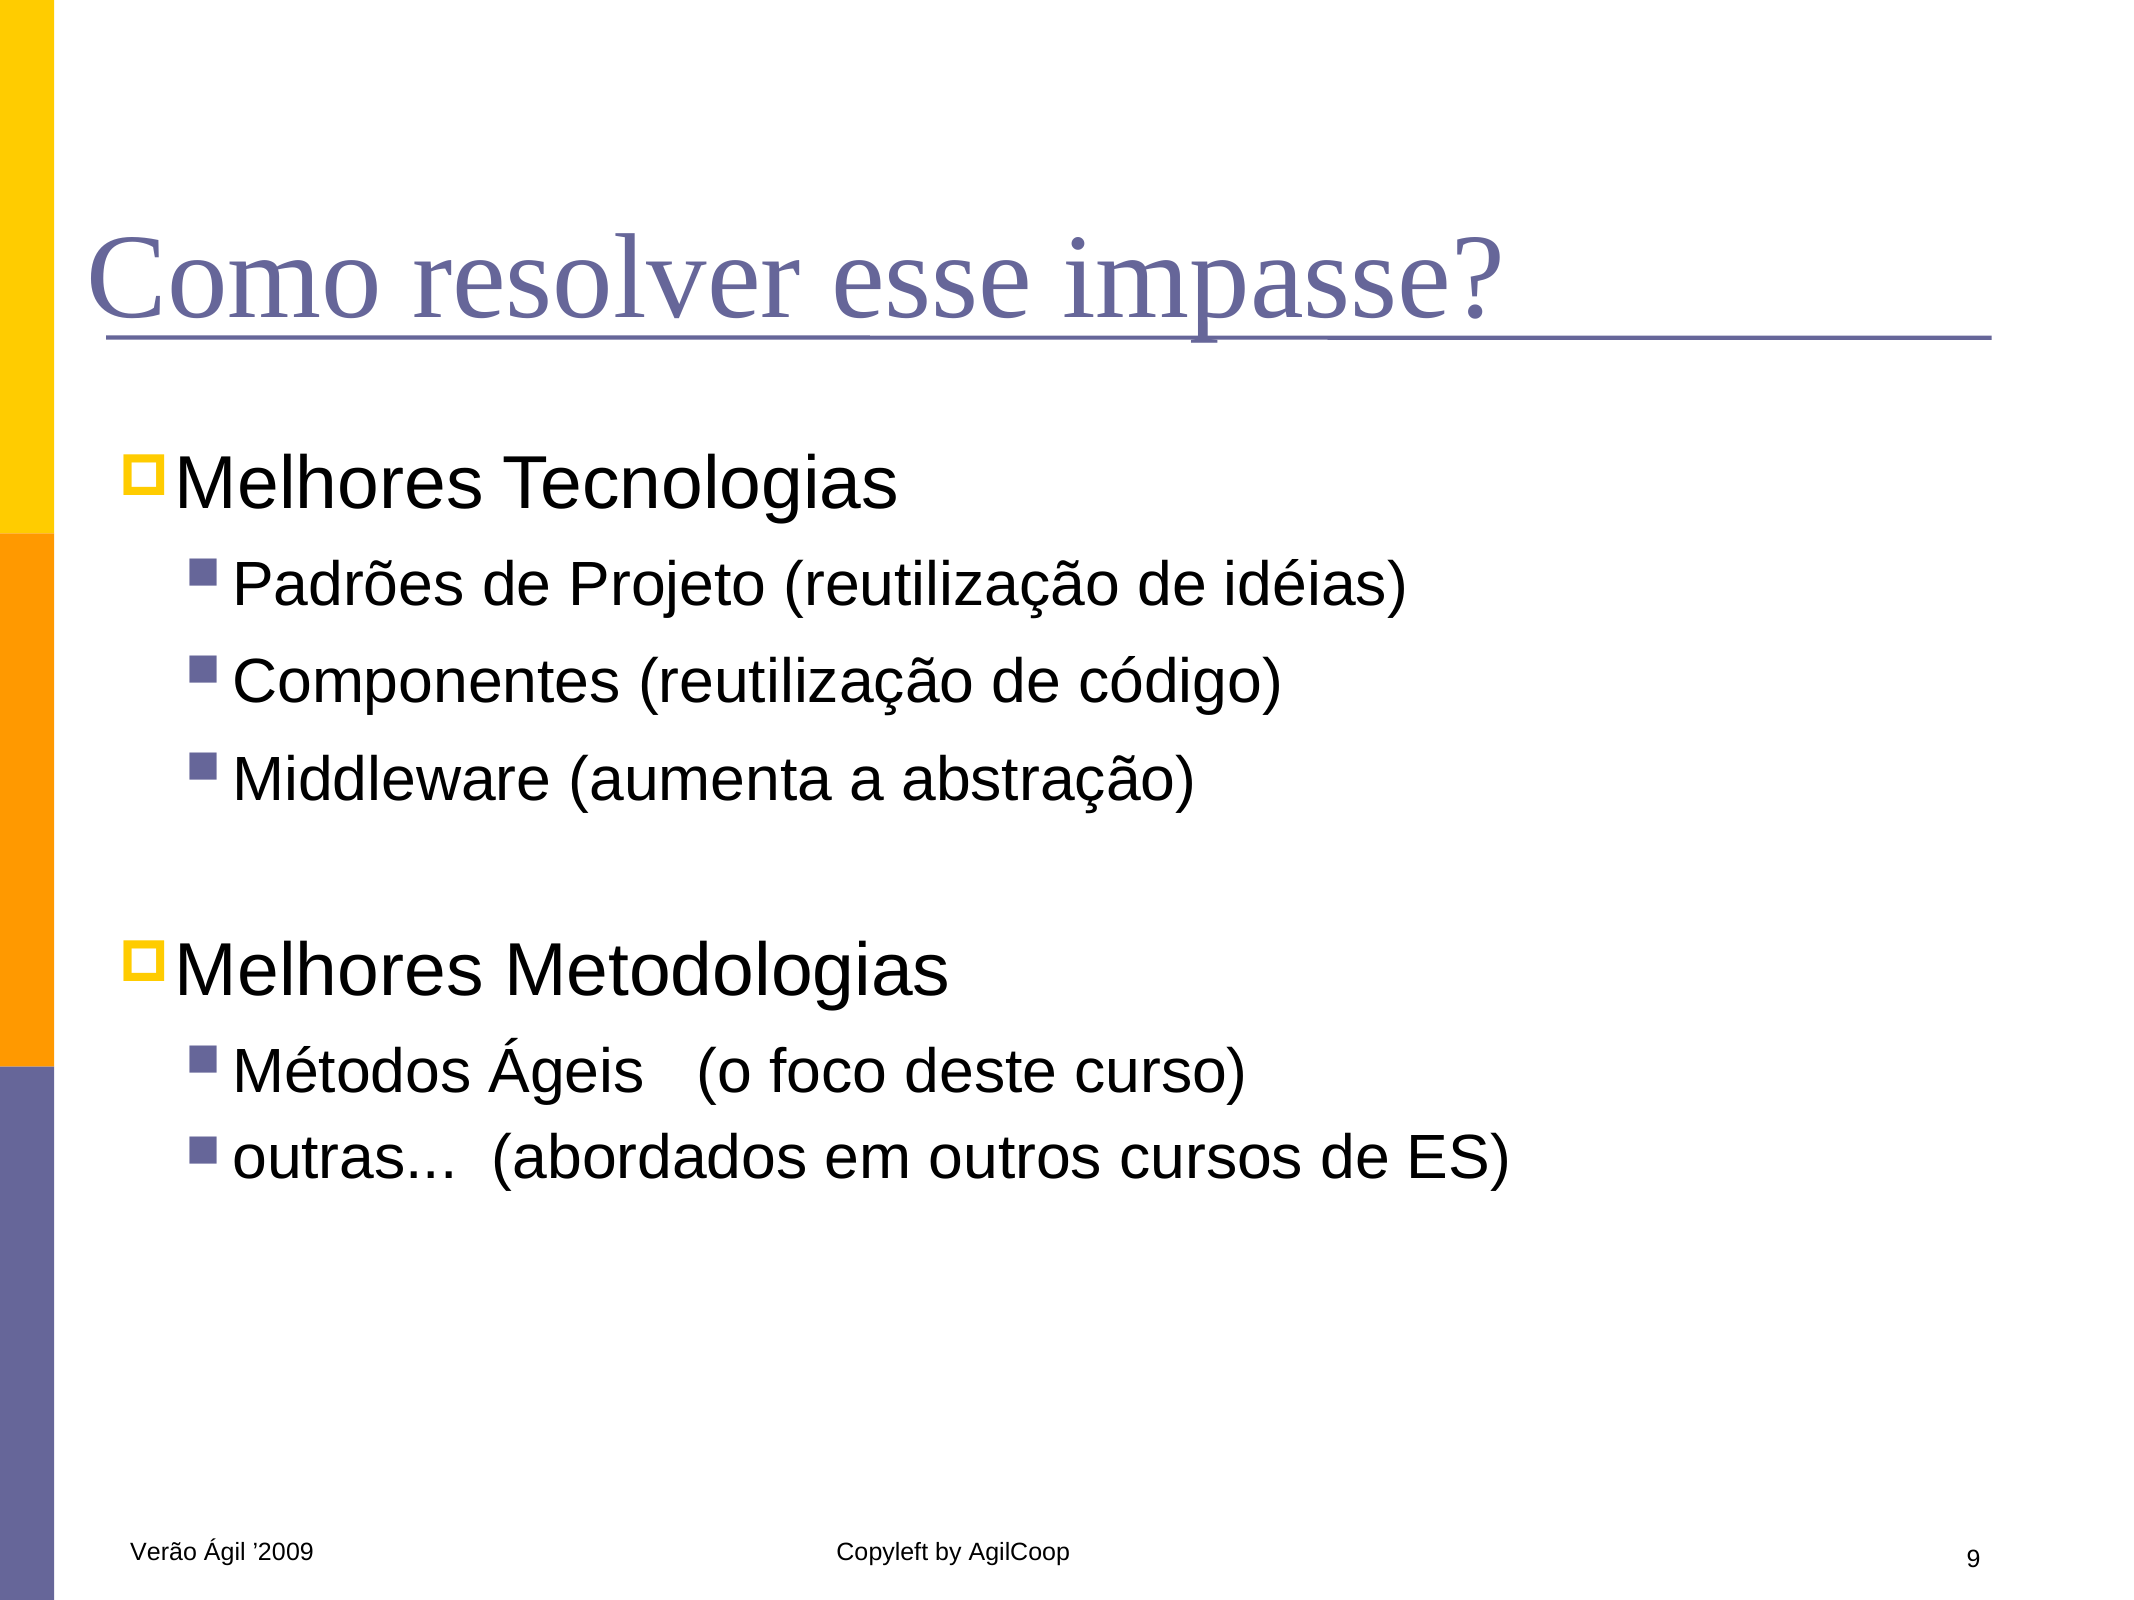

# Como resolver esse impasse?
Melhores Tecnologias
Padrões de Projeto (reutilização de idéias)‏
Componentes (reutilização de código)‏
Middleware (aumenta a abstração)‏
Melhores Metodologias
Métodos Ágeis (o foco deste curso)‏
outras... (abordados em outros cursos de ES)
Verão Ágil ’2009
Copyleft by AgilCoop
9